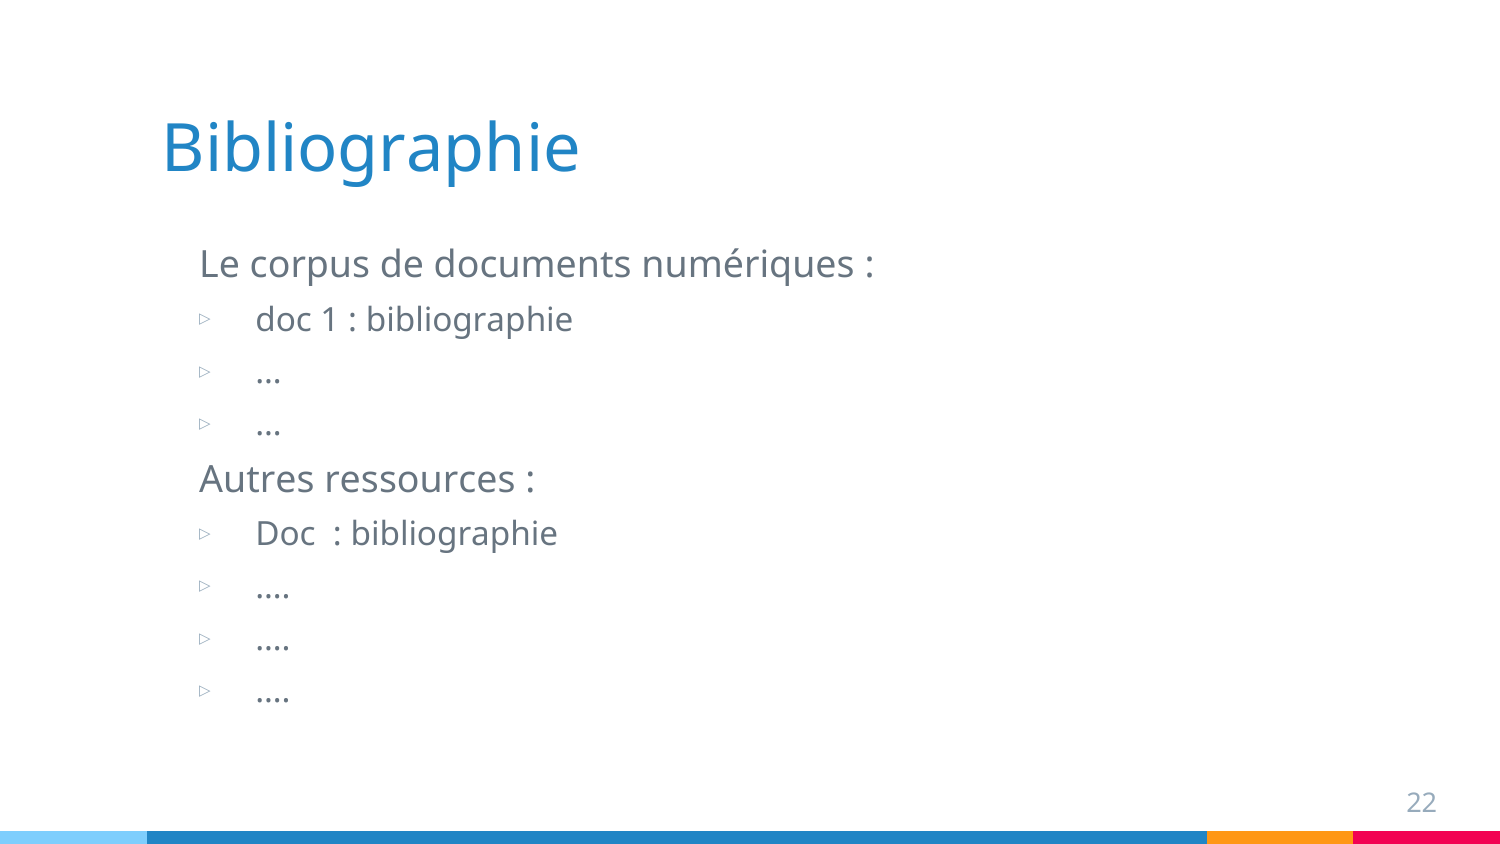

# Bibliographie
Le corpus de documents numériques :
doc 1 : bibliographie
…
…
Autres ressources :
Doc : bibliographie
….
….
….